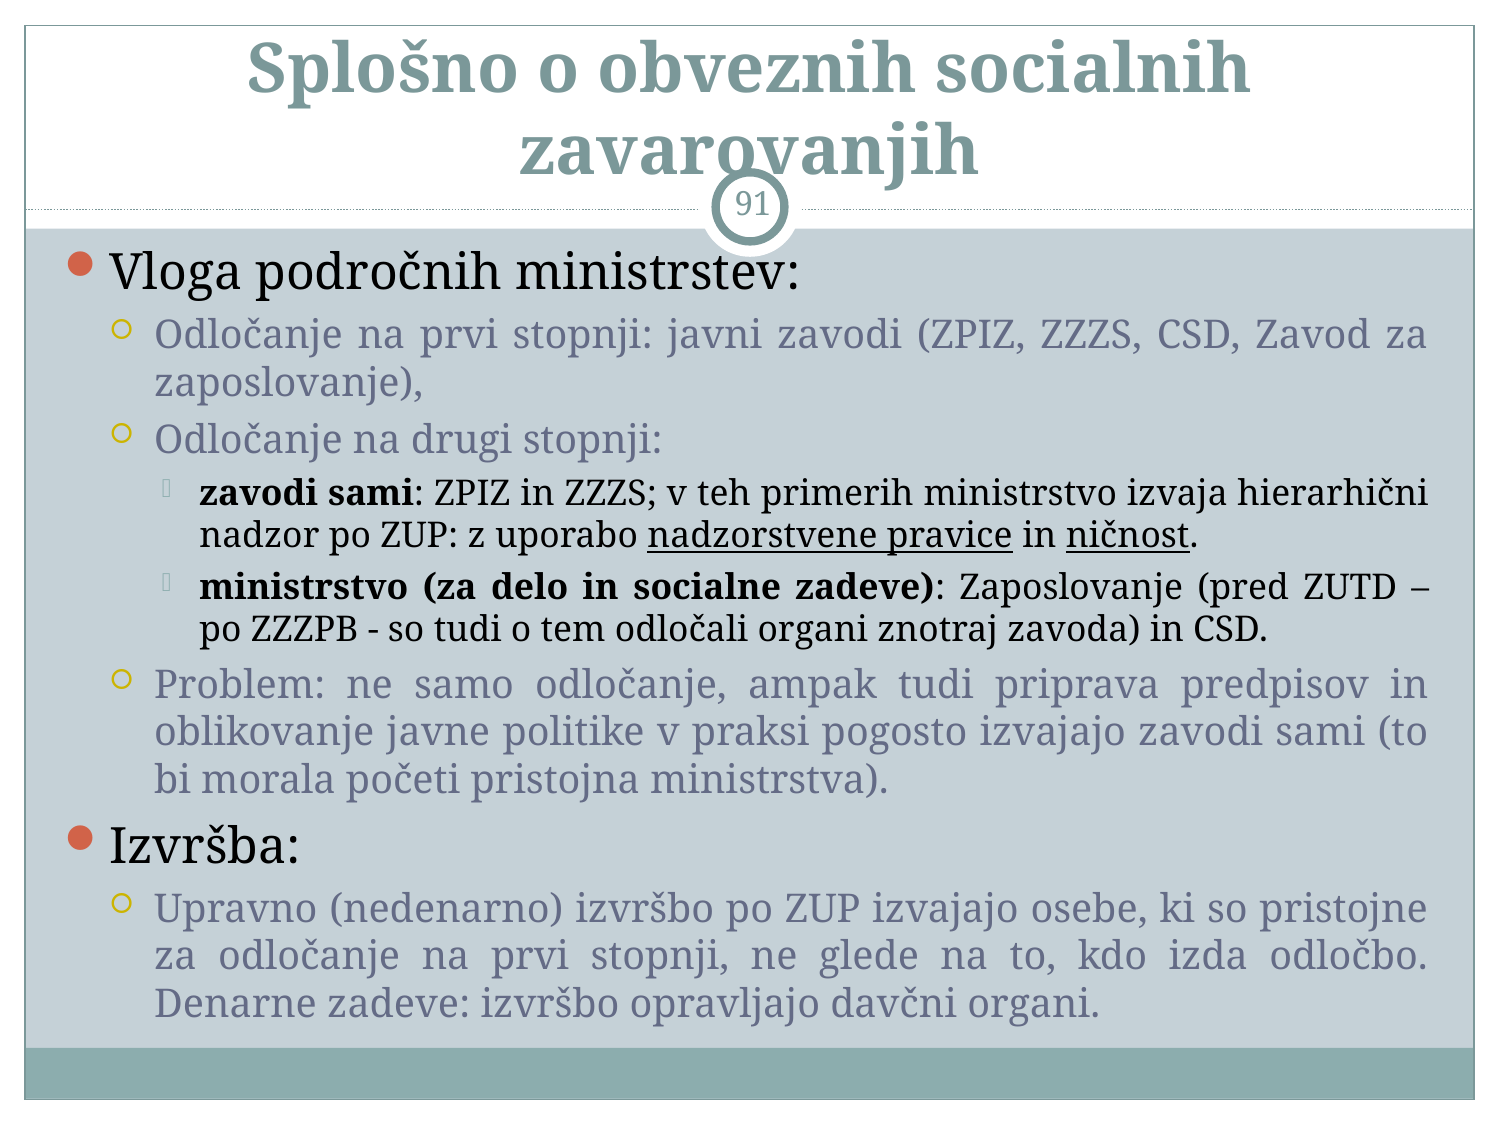

# Splošno o obveznih socialnih zavarovanjih
Vloga področnih ministrstev:
Odločanje na prvi stopnji: javni zavodi (ZPIZ, ZZZS, CSD, Zavod za zaposlovanje),
Odločanje na drugi stopnji:
zavodi sami: ZPIZ in ZZZS; v teh primerih ministrstvo izvaja hierarhični nadzor po ZUP: z uporabo nadzorstvene pravice in ničnost.
ministrstvo (za delo in socialne zadeve): Zaposlovanje (pred ZUTD – po ZZZPB - so tudi o tem odločali organi znotraj zavoda) in CSD.
Problem: ne samo odločanje, ampak tudi priprava predpisov in oblikovanje javne politike v praksi pogosto izvajajo zavodi sami (to bi morala početi pristojna ministrstva).
Izvršba:
Upravno (nedenarno) izvršbo po ZUP izvajajo osebe, ki so pristojne za odločanje na prvi stopnji, ne glede na to, kdo izda odločbo. Denarne zadeve: izvršbo opravljajo davčni organi.